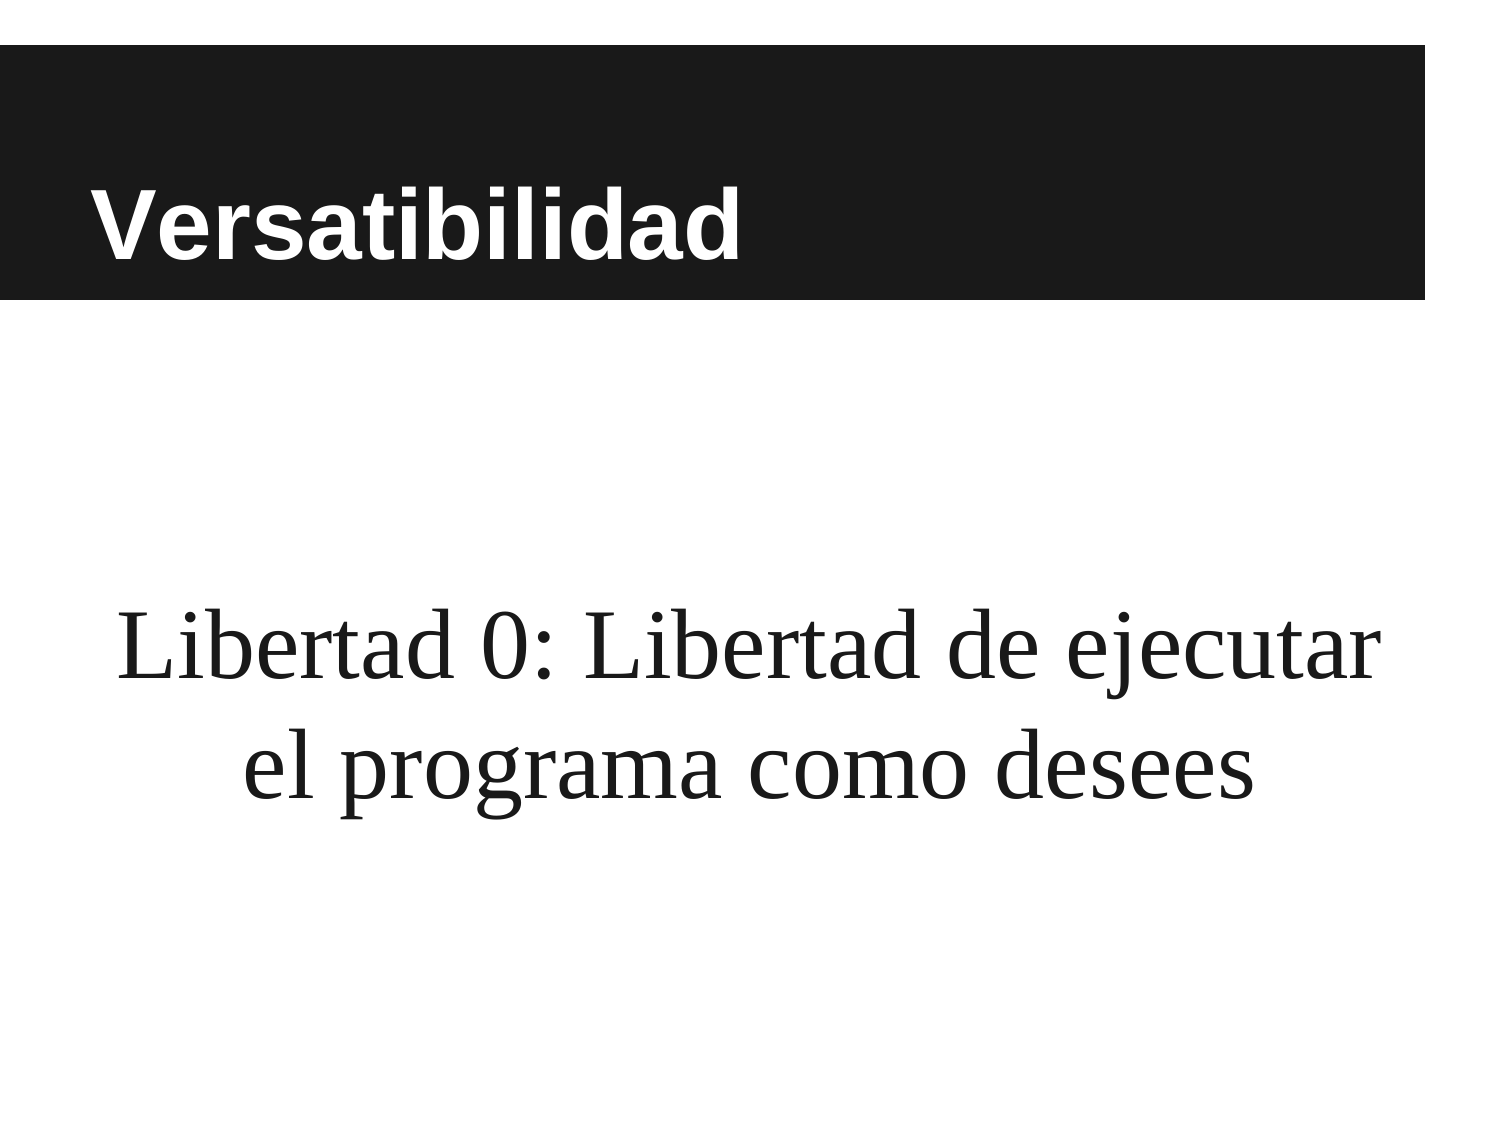

# Versatibilidad
Libertad 0: Libertad de ejecutar el programa como desees